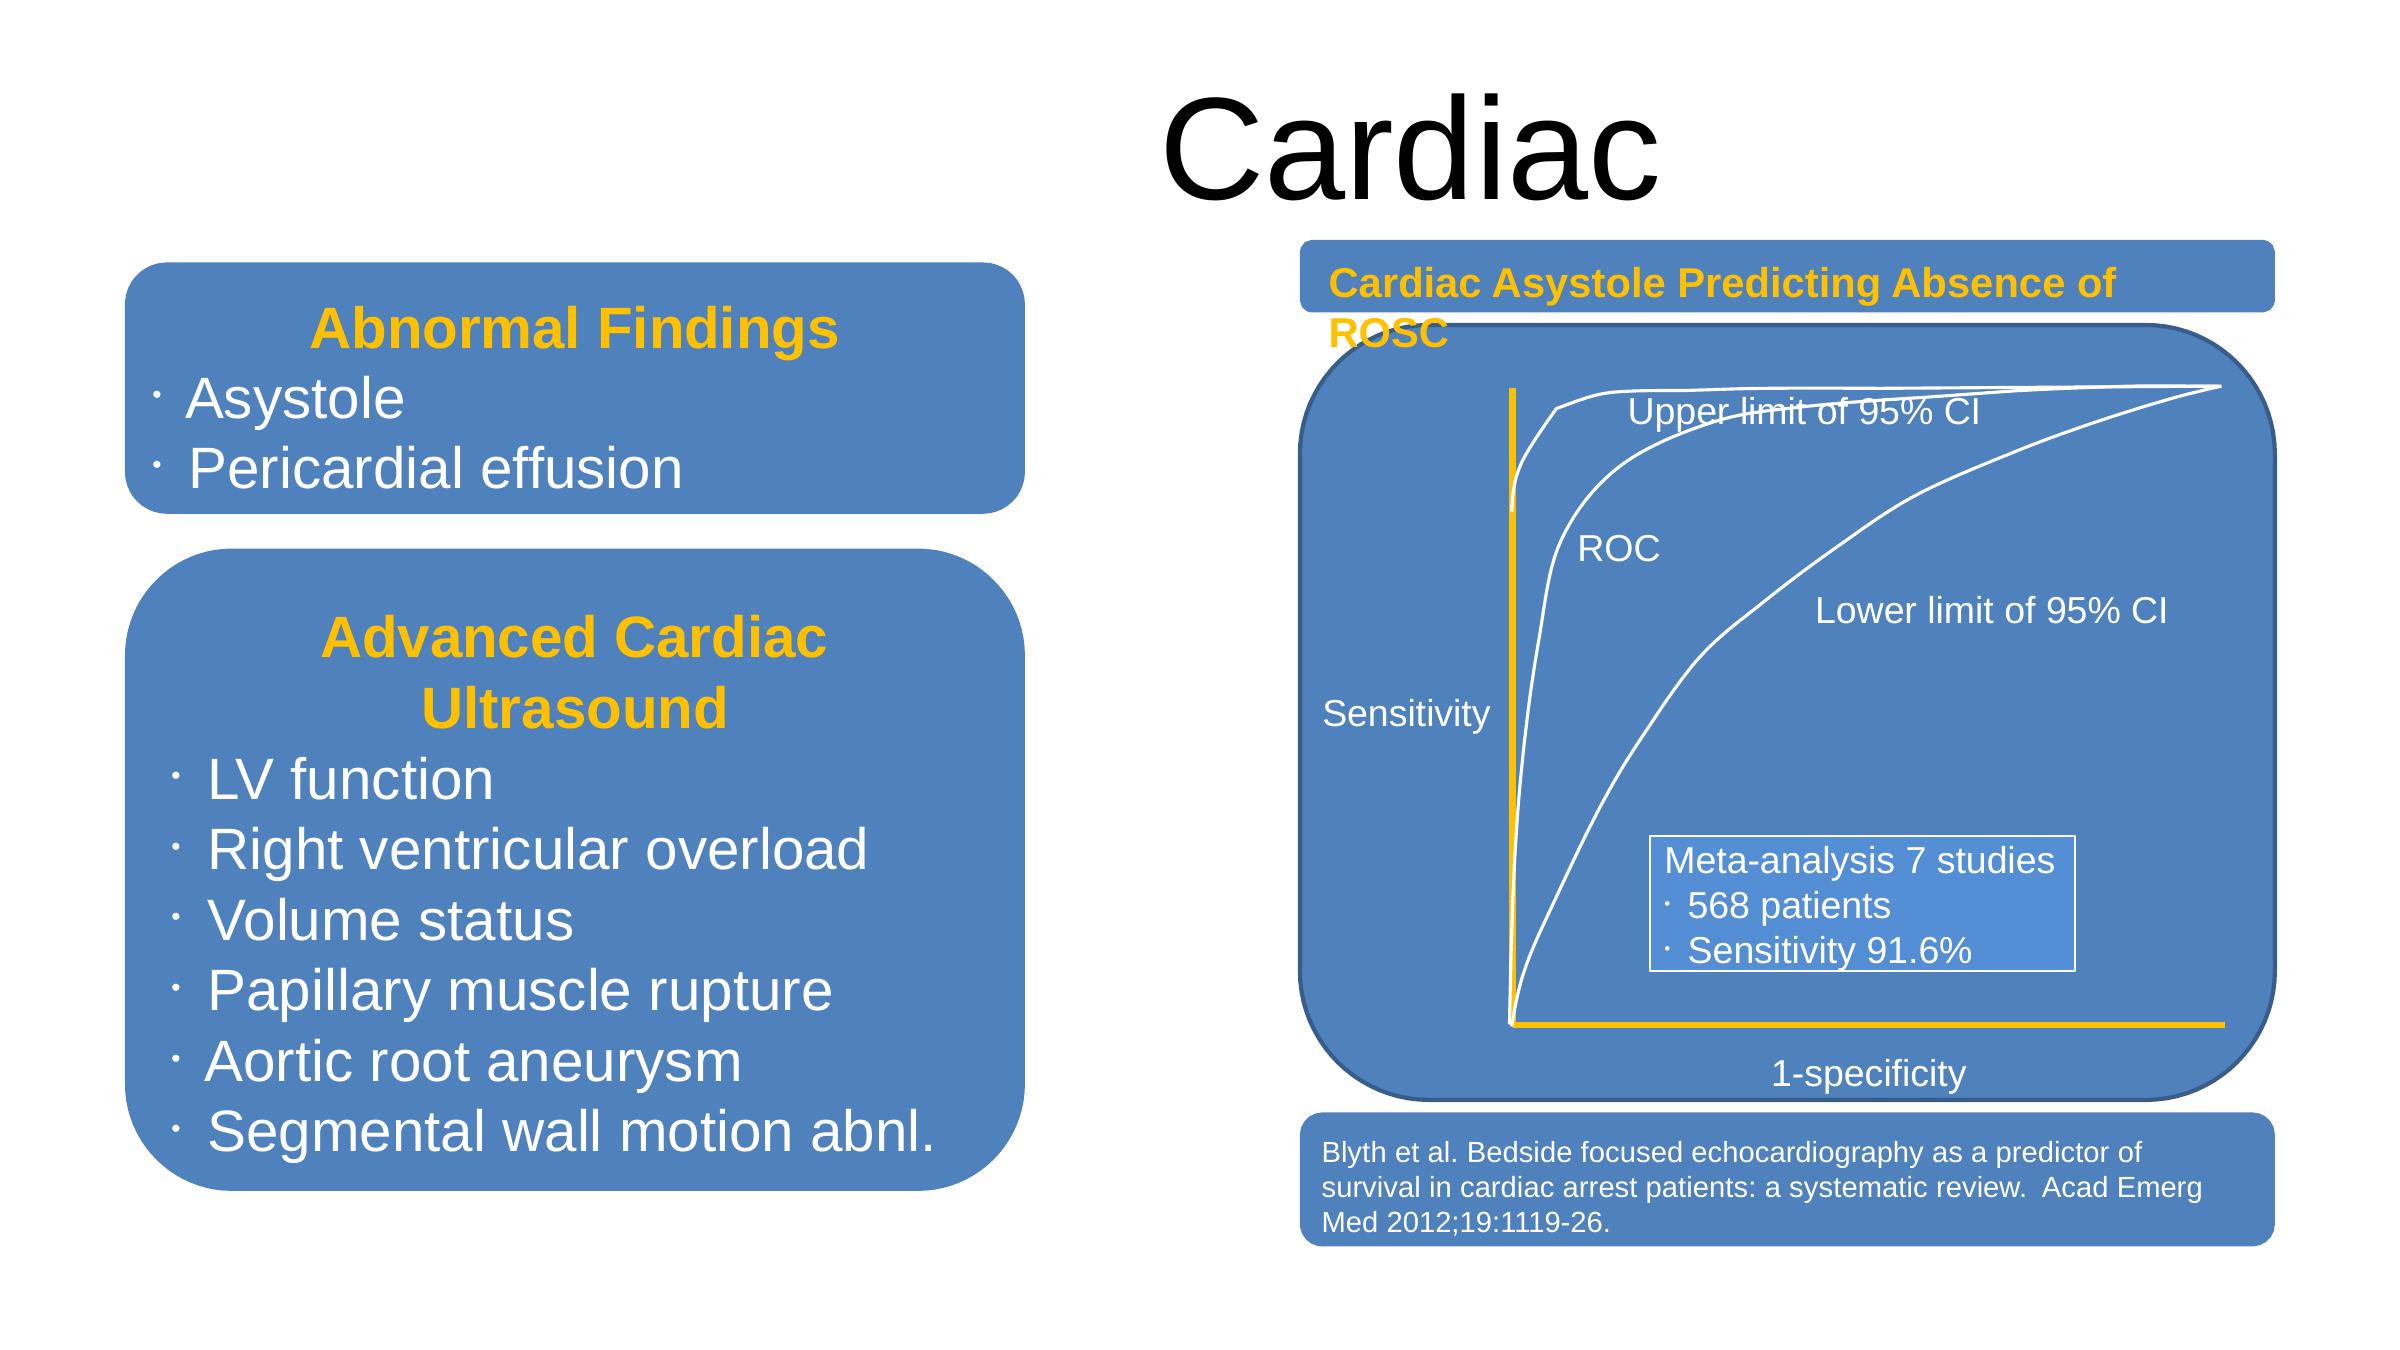

# Cardiac
Cardiac Asystole Predicting Absence of ROSC
Upper limit of 95% CI
Abnormal Findings
Asystole
Pericardial effusion
Advanced Cardiac
Ultrasound
LV function
Right ventricular overload
Volume status
Papillary muscle rupture
Aortic root aneurysm
Segmental wall motion abnl.
ROC
Lower limit of 95% CI
Sensitivity
Meta-analysis 7 studies
568 patients
Sensitivity 91.6%
1-specificity
Blyth et al. Bedside focused echocardiography as a predictor of survival in cardiac arrest patients: a systematic review. Acad Emerg Med 2012;19:1119-26.